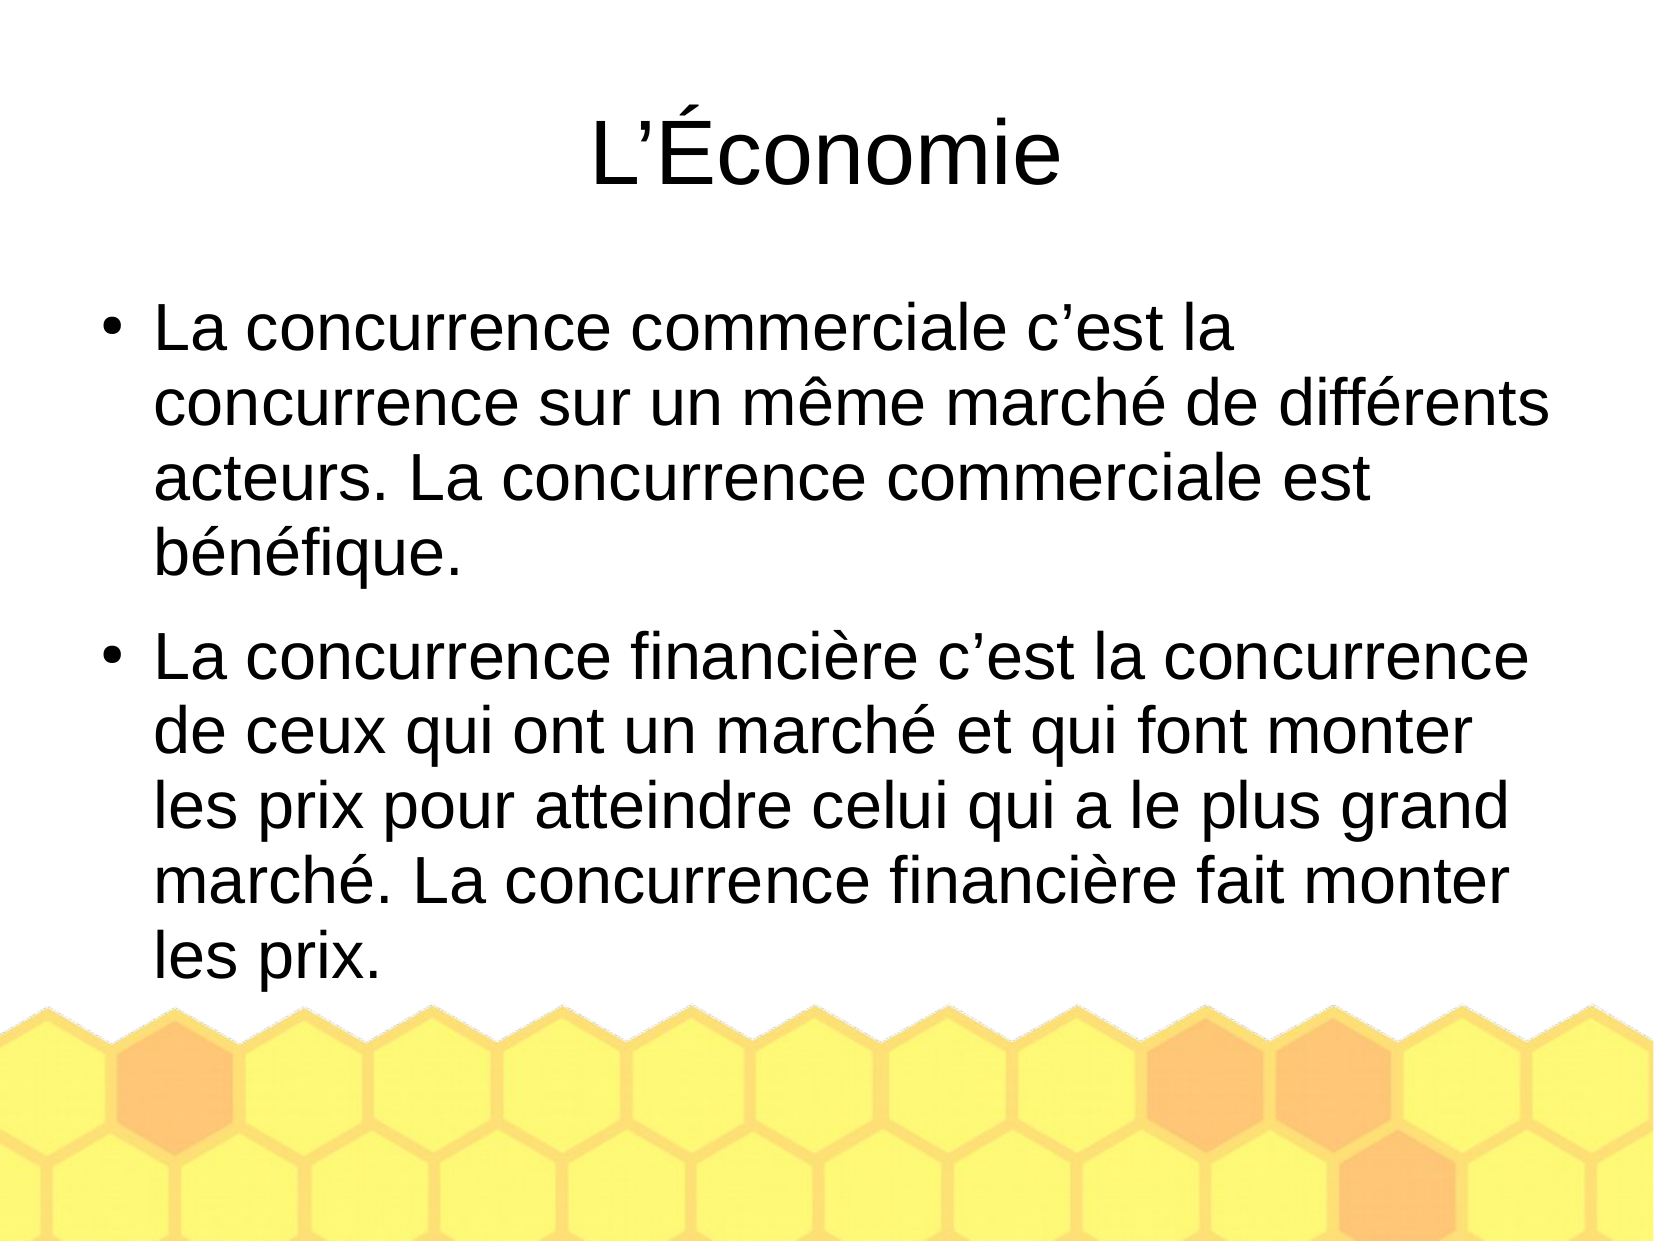

# L’Économie
La concurrence commerciale c’est la concurrence sur un même marché de différents acteurs. La concurrence commerciale est bénéfique.
La concurrence financière c’est la concurrence de ceux qui ont un marché et qui font monter les prix pour atteindre celui qui a le plus grand marché. La concurrence financière fait monter les prix.